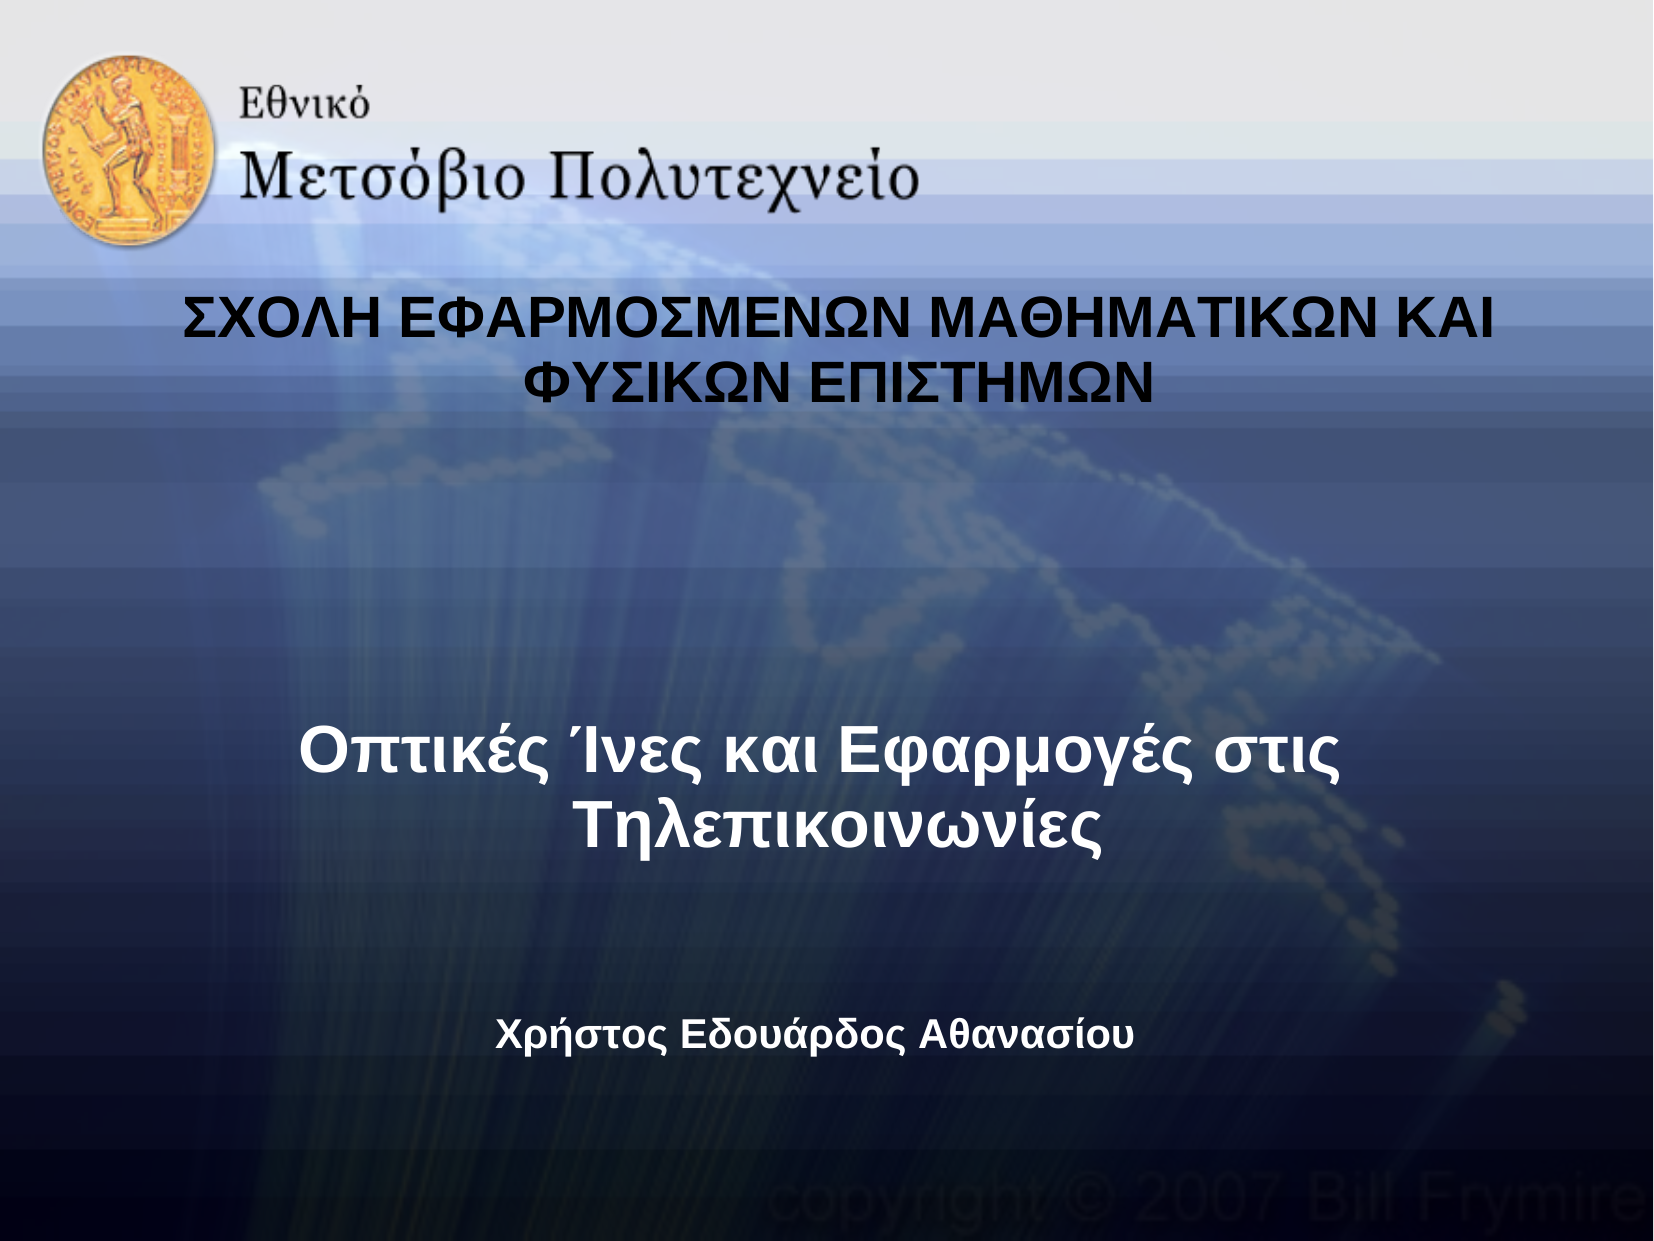

# ΣΧΟΛΗ ΕΦΑΡΜΟΣΜΕΝΩΝ ΜΑΘΗΜΑΤΙΚΩΝ ΚΑΙ ΦΥΣΙΚΩΝ ΕΠΙΣΤΗΜΩΝ
Οπτικές Ίνες και Εφαρμογές στις Τηλεπικοινωνίες
Χρήστος Εδουάρδος Αθανασίου